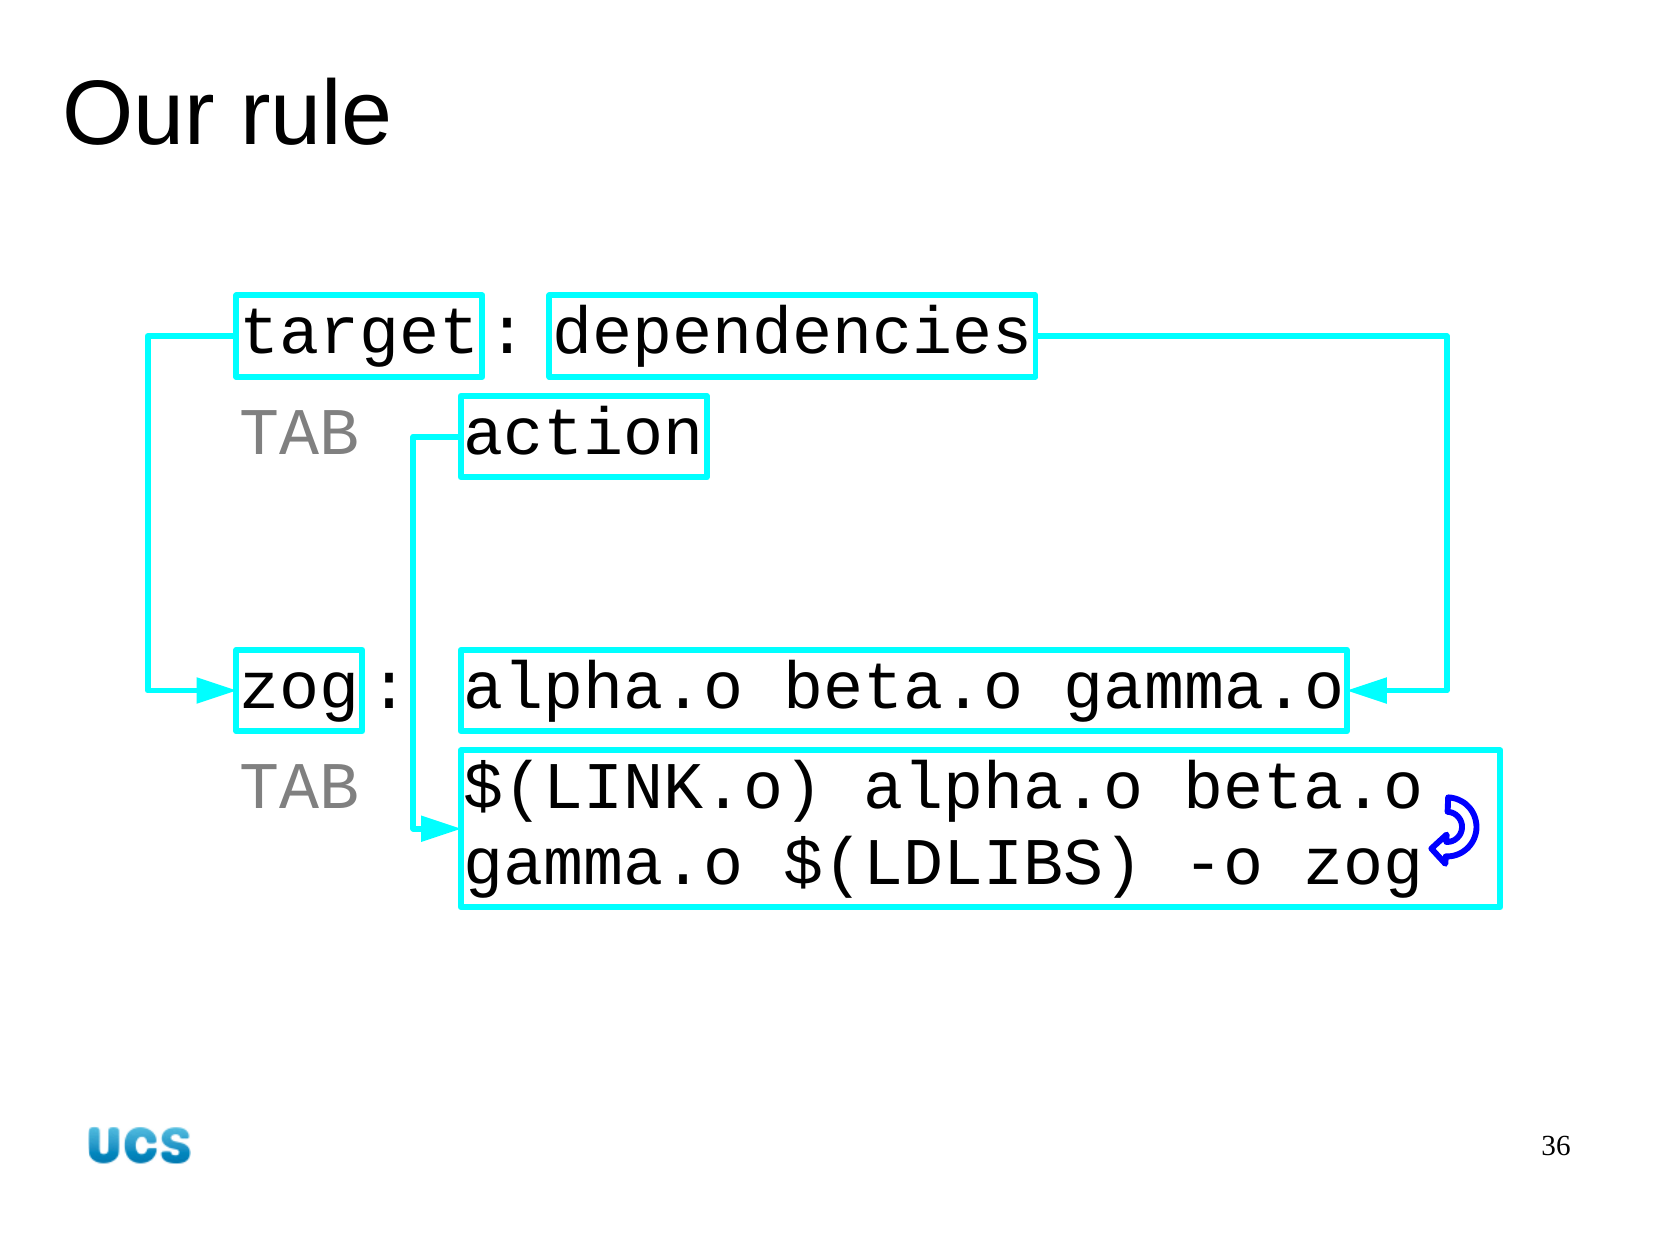

Our rule
target
:
dependencies
TAB
action
zog
:
alpha.o beta.o gamma.o
TAB
$(LINK.o) alpha.o beta.o
gamma.o $(LDLIBS) -o zog
36